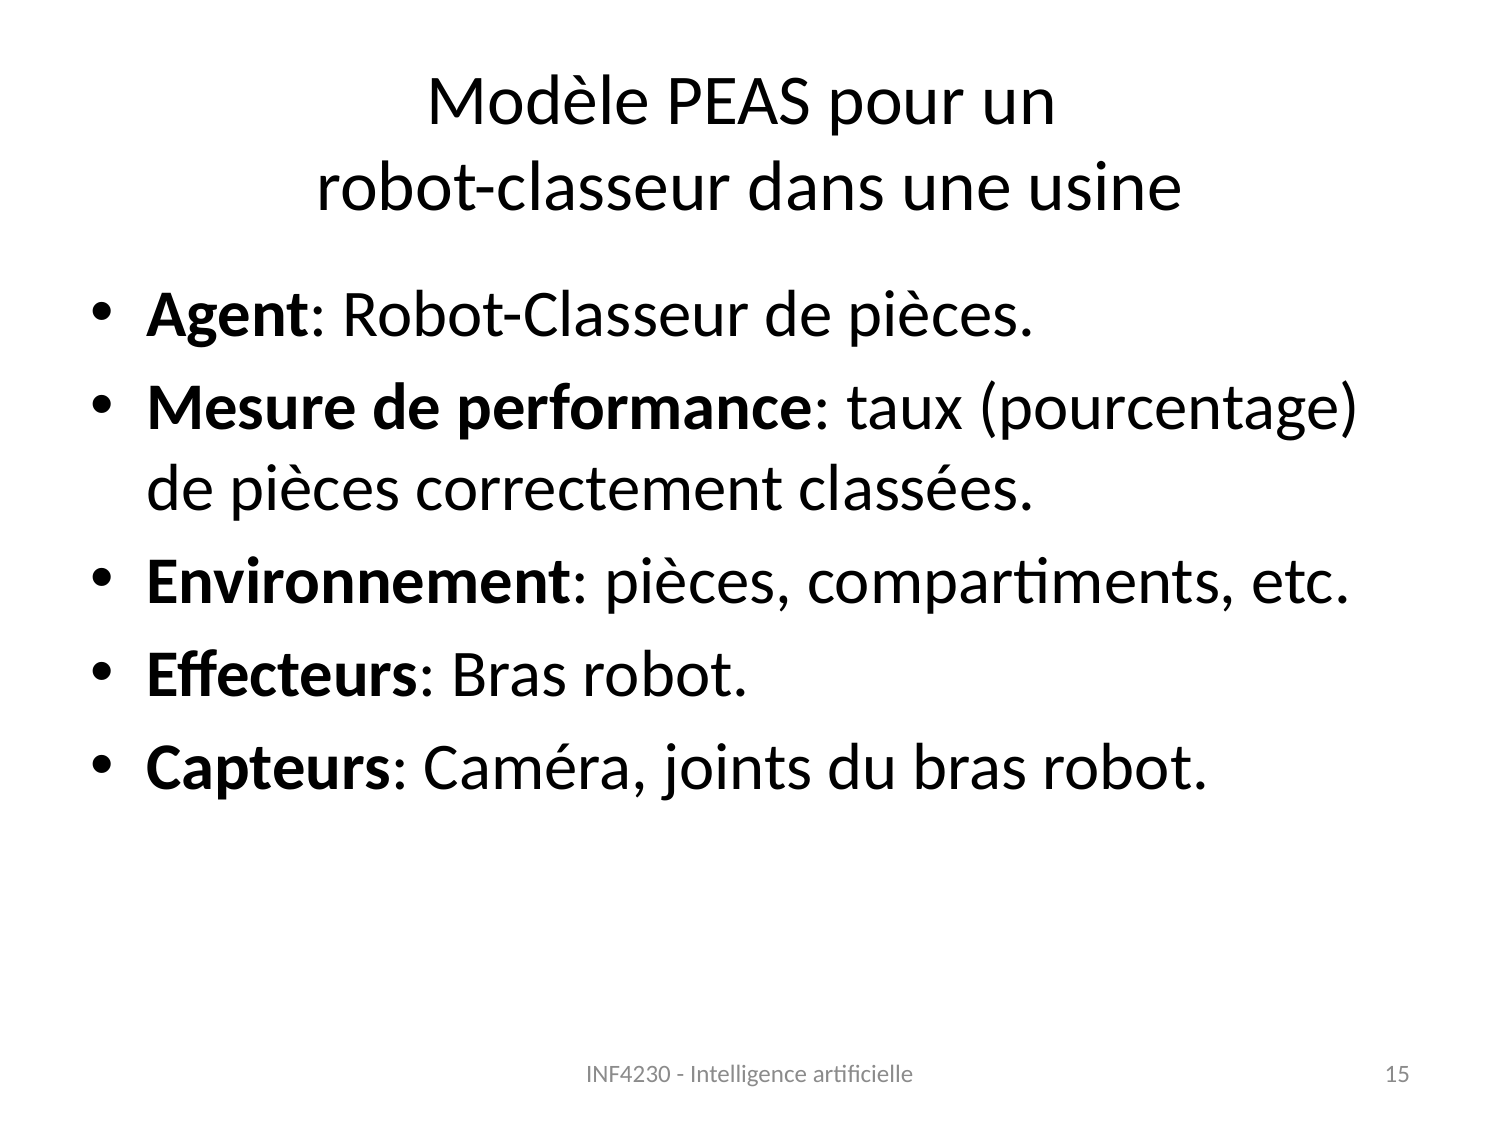

# Modèle PEAS pour un robot-classeur dans une usine
Agent: Robot-Classeur de pièces.
Mesure de performance: taux (pourcentage) de pièces correctement classées.
Environnement: pièces, compartiments, etc.
Effecteurs: Bras robot.
Capteurs: Caméra, joints du bras robot.
INF4230 - Intelligence artificielle